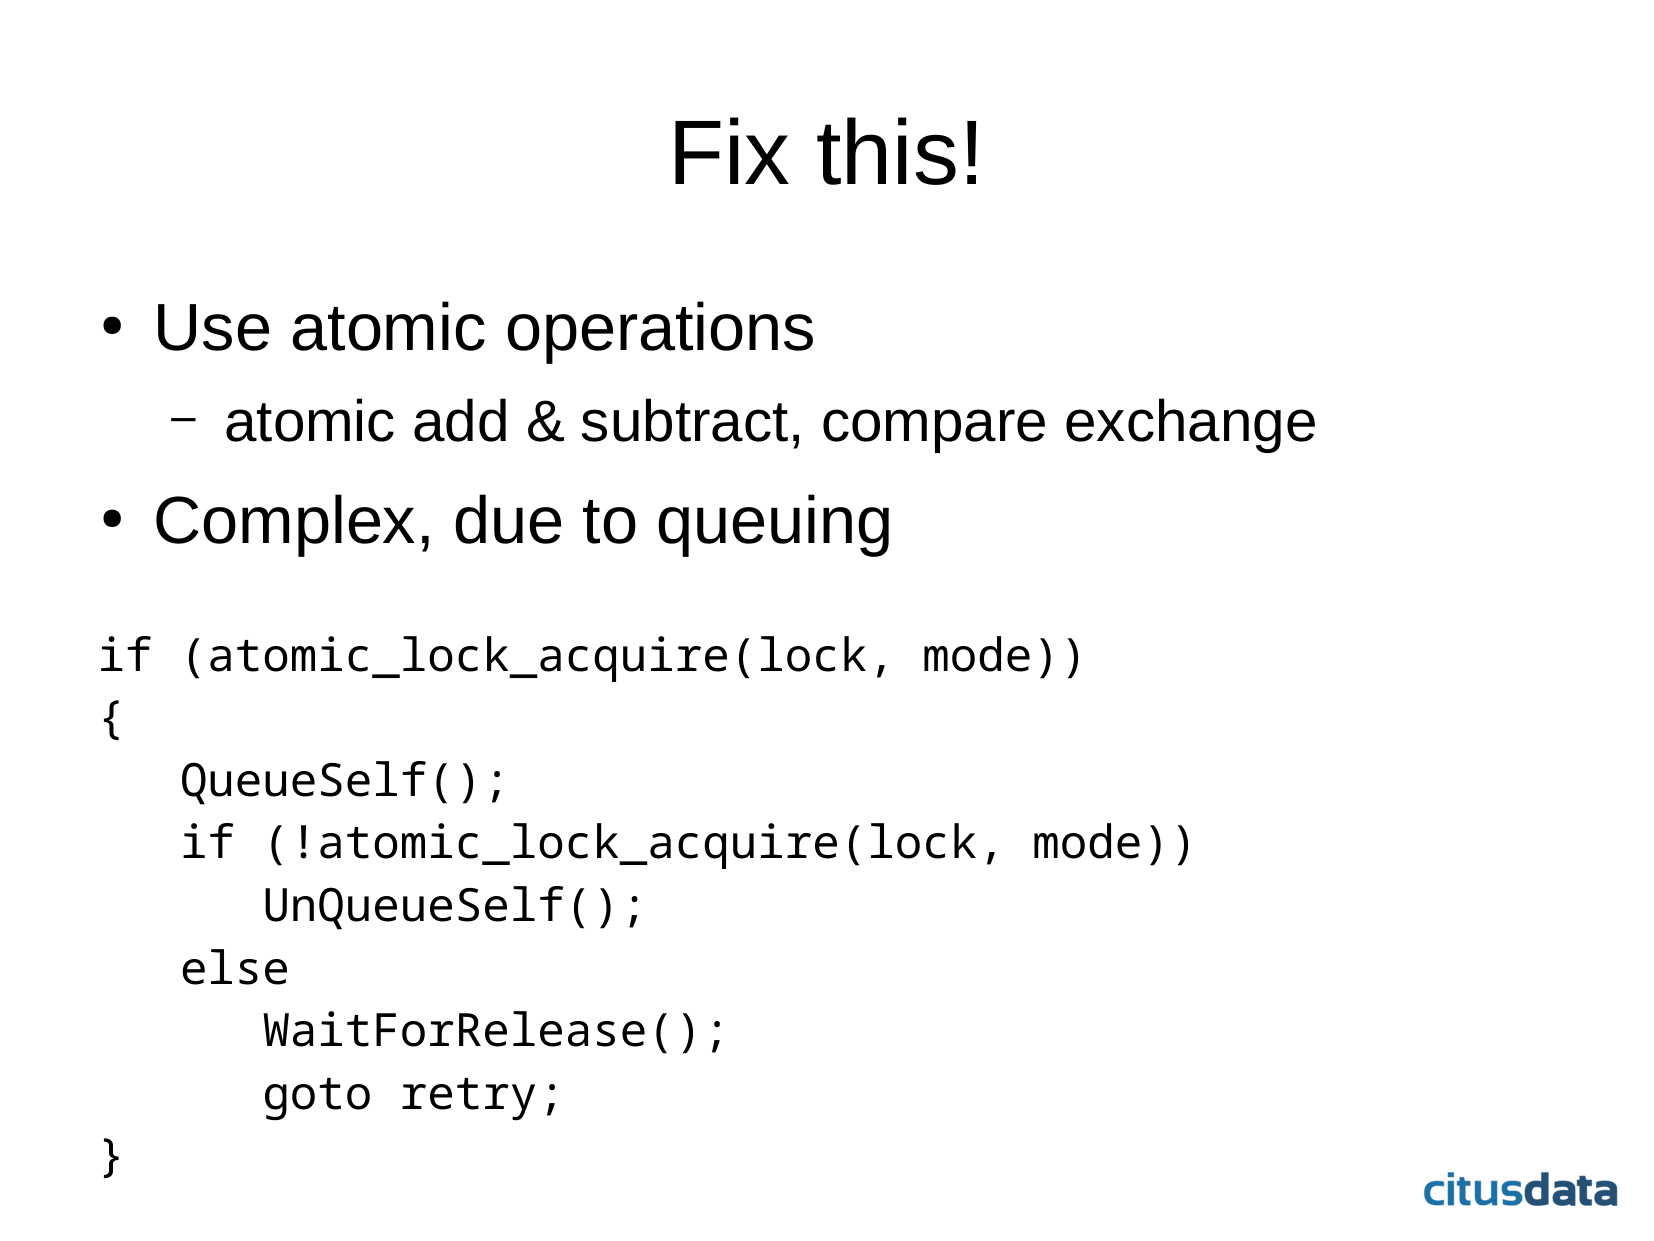

# Fix this!
Use atomic operations
atomic add & subtract, compare exchange
Complex, due to queuing
if (atomic_lock_acquire(lock, mode))
{
 QueueSelf();
 if (!atomic_lock_acquire(lock, mode))
 UnQueueSelf();
 else
 WaitForRelease();
 goto retry;
}